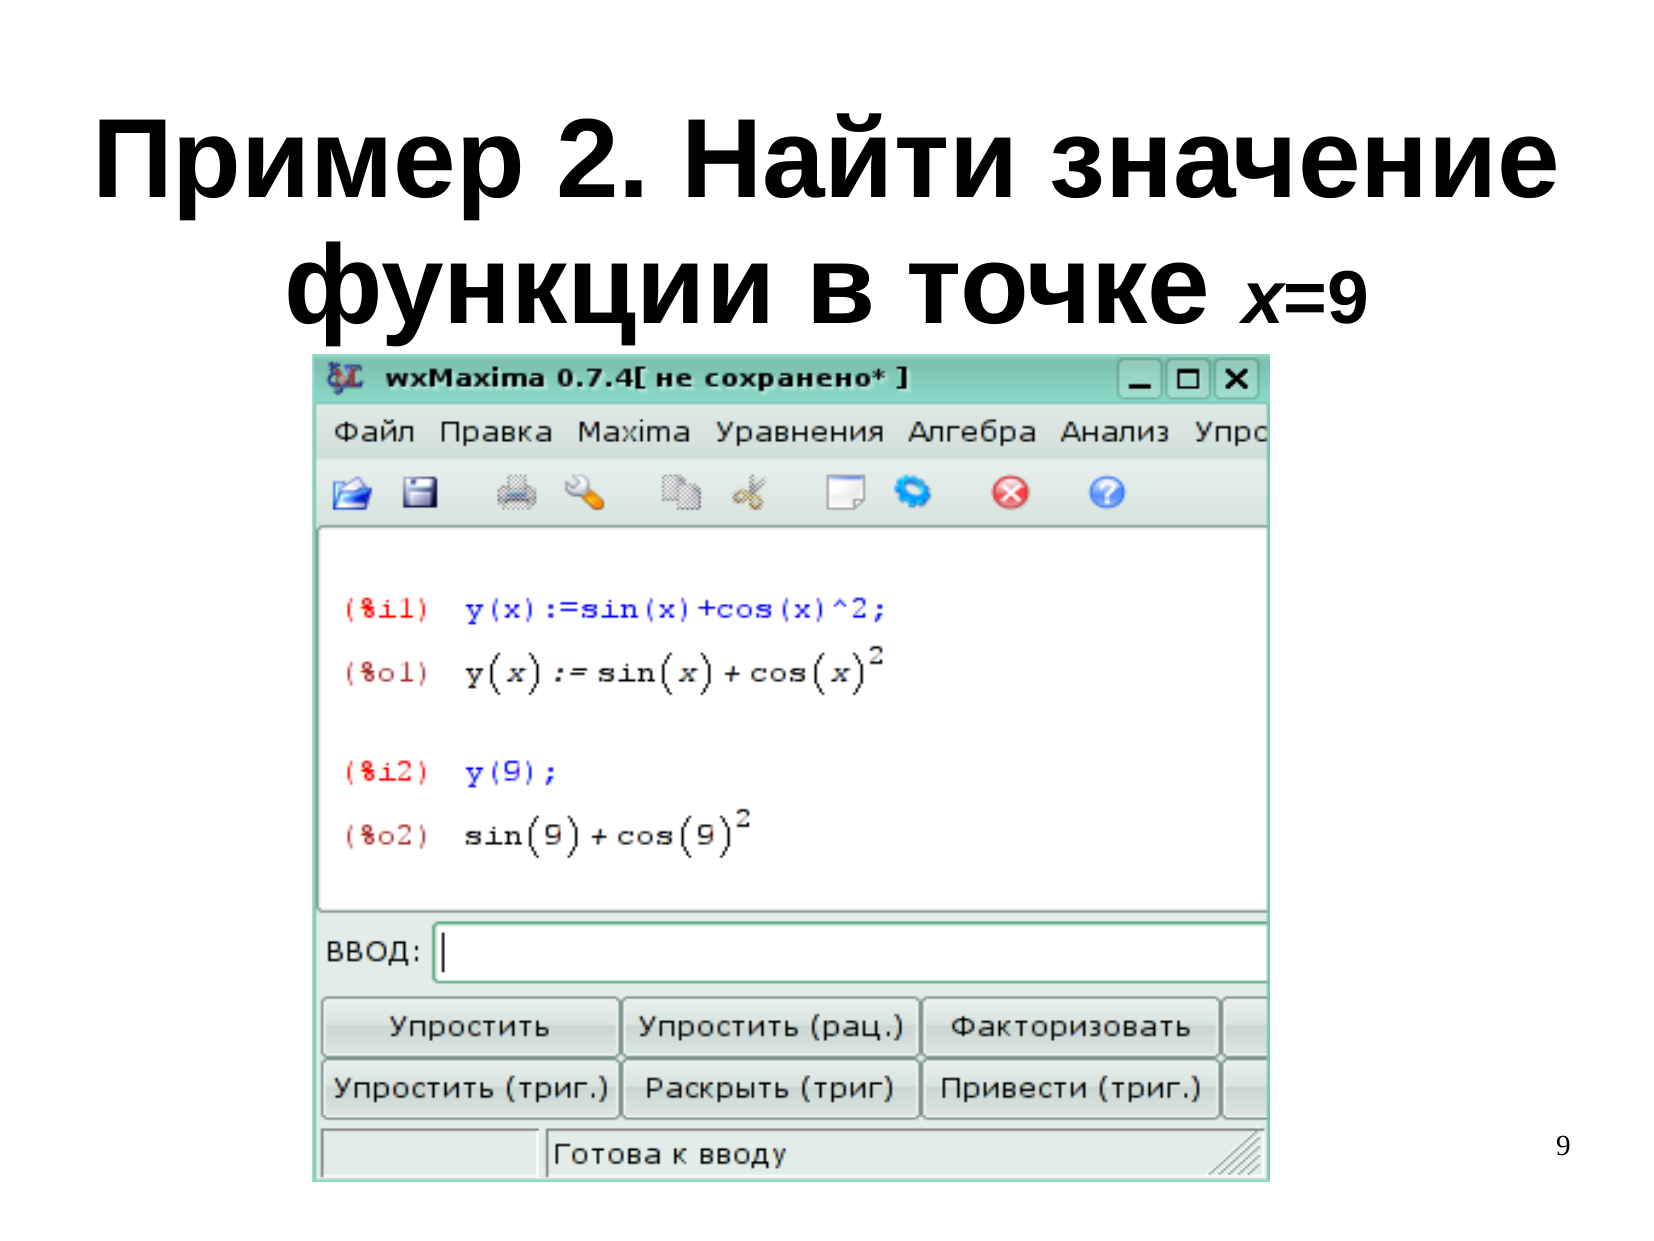

Пример 2. Найти значение функции в точке x=9
9